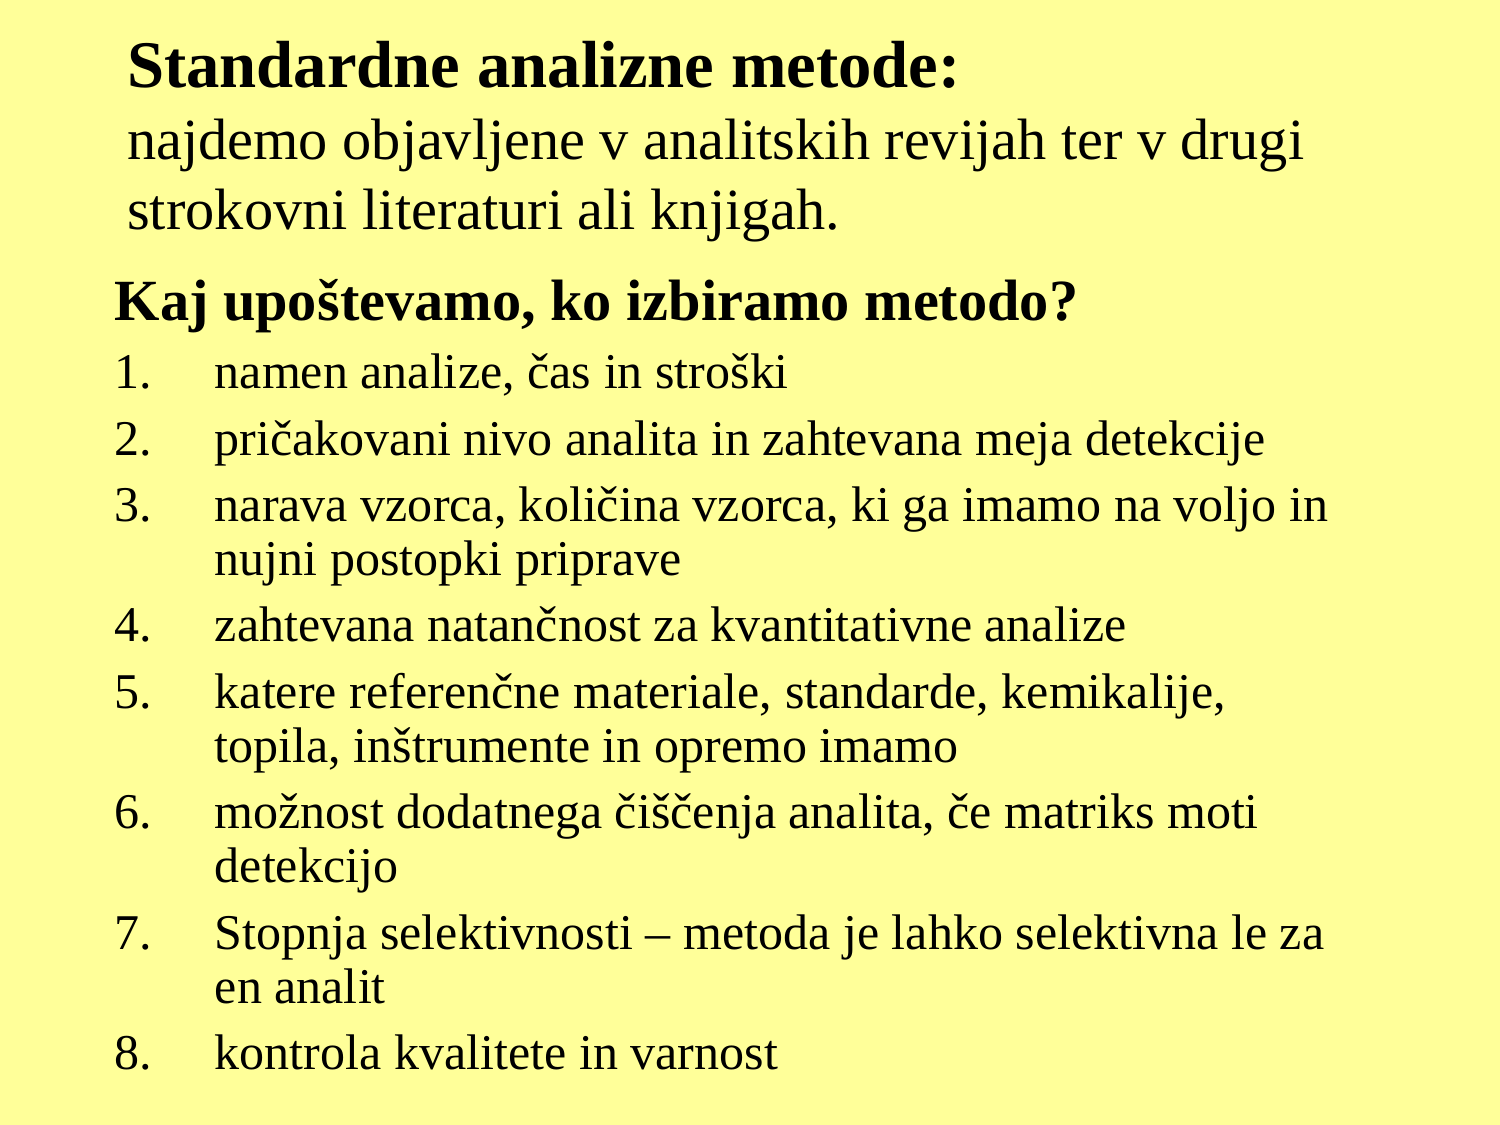

# Standardne analizne metode: najdemo objavljene v analitskih revijah ter v drugi strokovni literaturi ali knjigah.
Kaj upoštevamo, ko izbiramo metodo?
namen analize, čas in stroški
pričakovani nivo analita in zahtevana meja detekcije
narava vzorca, količina vzorca, ki ga imamo na voljo in nujni postopki priprave
zahtevana natančnost za kvantitativne analize
katere referenčne materiale, standarde, kemikalije, topila, inštrumente in opremo imamo
možnost dodatnega čiščenja analita, če matriks moti detekcijo
Stopnja selektivnosti – metoda je lahko selektivna le za en analit
kontrola kvalitete in varnost